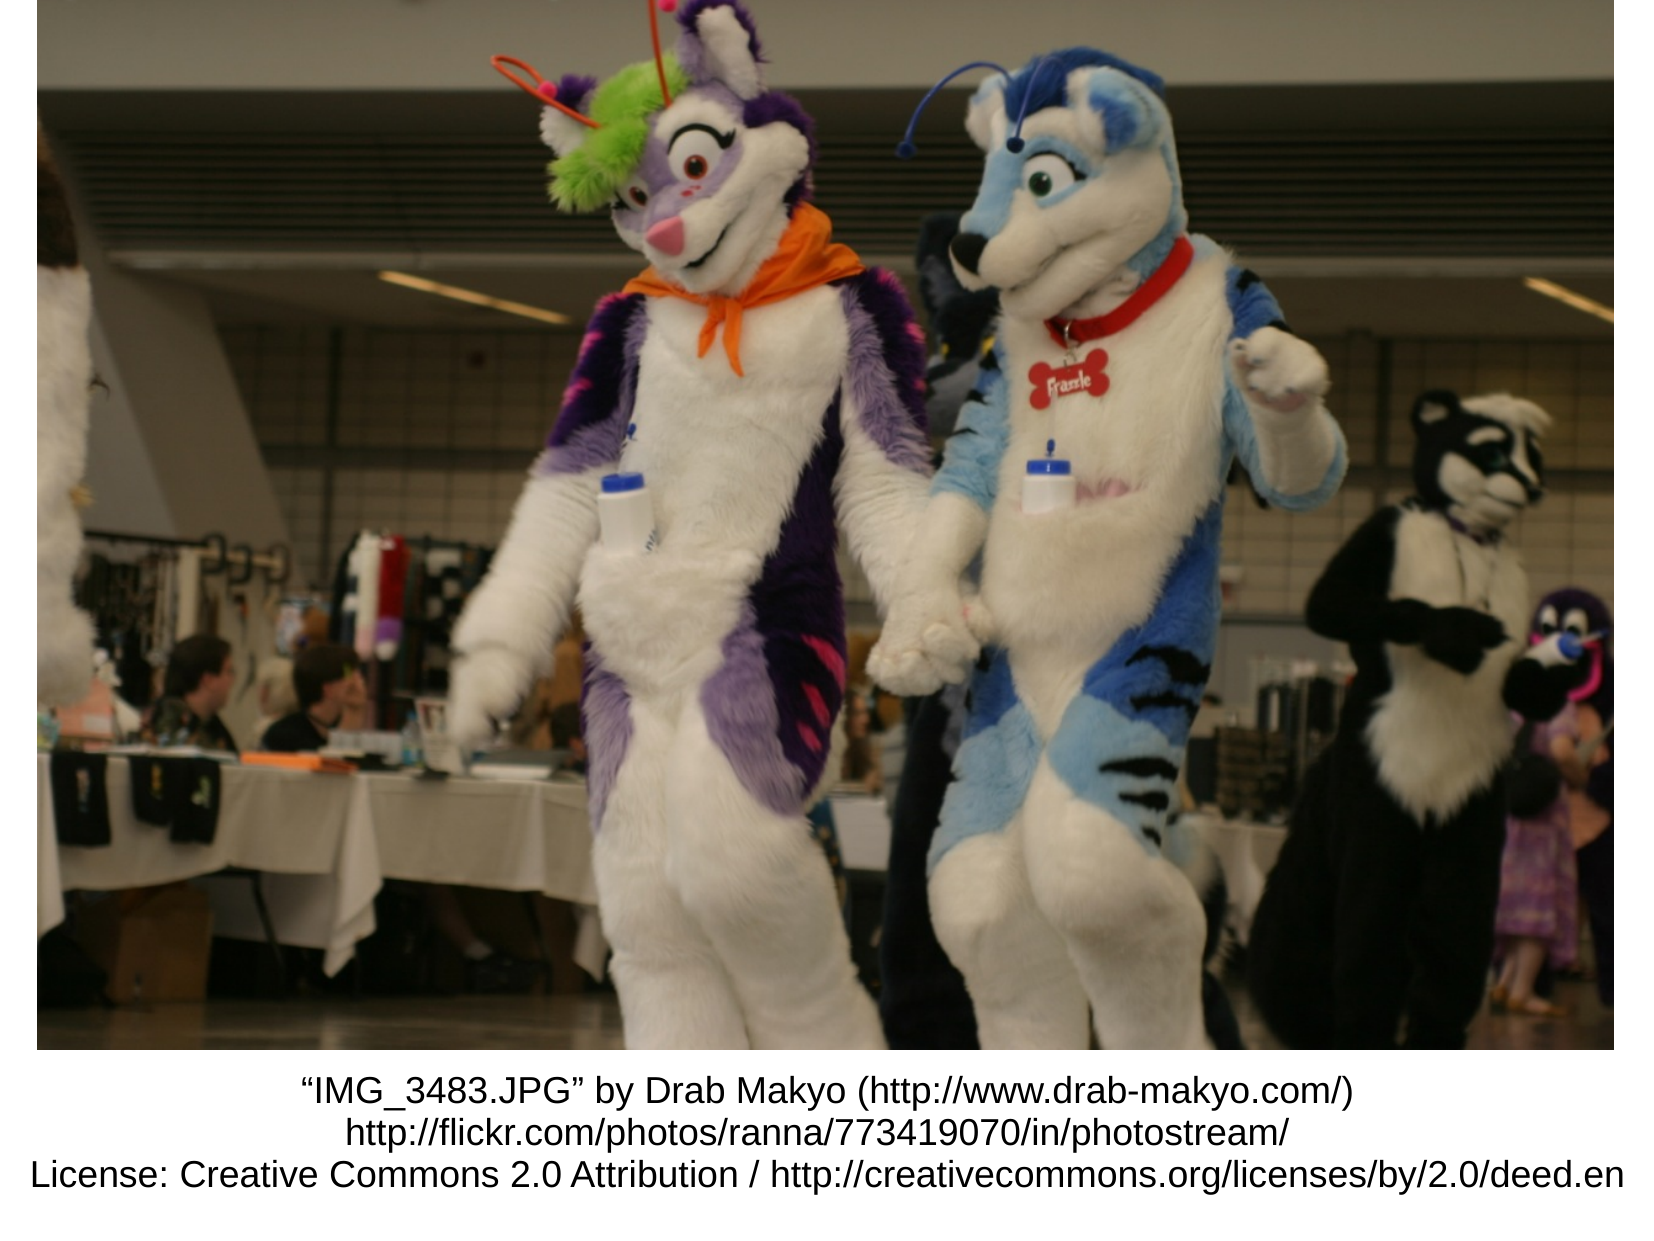

“IMG_3483.JPG” by Drab Makyo (http://www.drab-makyo.com/)
http://flickr.com/photos/ranna/773419070/in/photostream/
License: Creative Commons 2.0 Attribution / http://creativecommons.org/licenses/by/2.0/deed.en